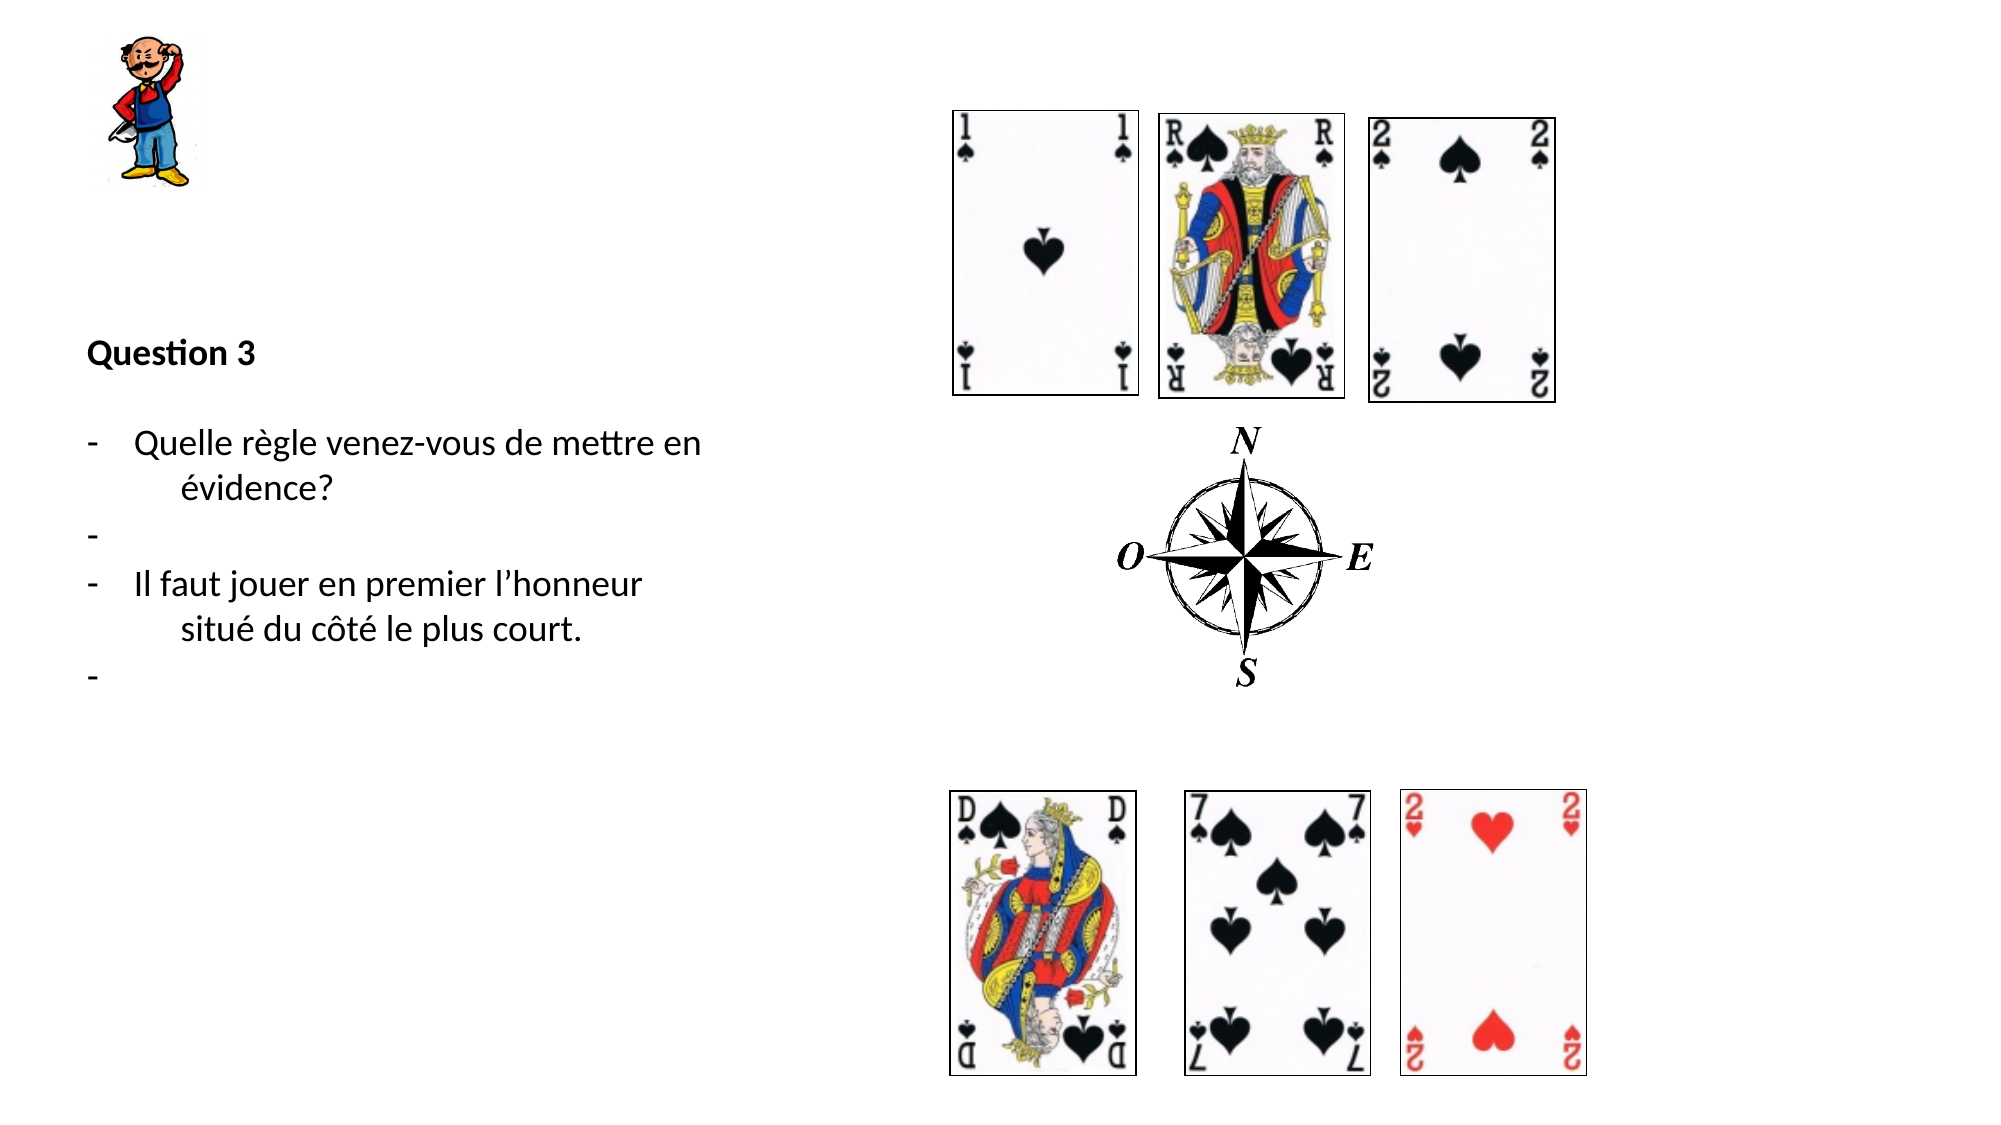

Question 3
Quelle règle venez-vous de mettre en évidence?
Il faut jouer en premier l’honneur situé du côté le plus court.